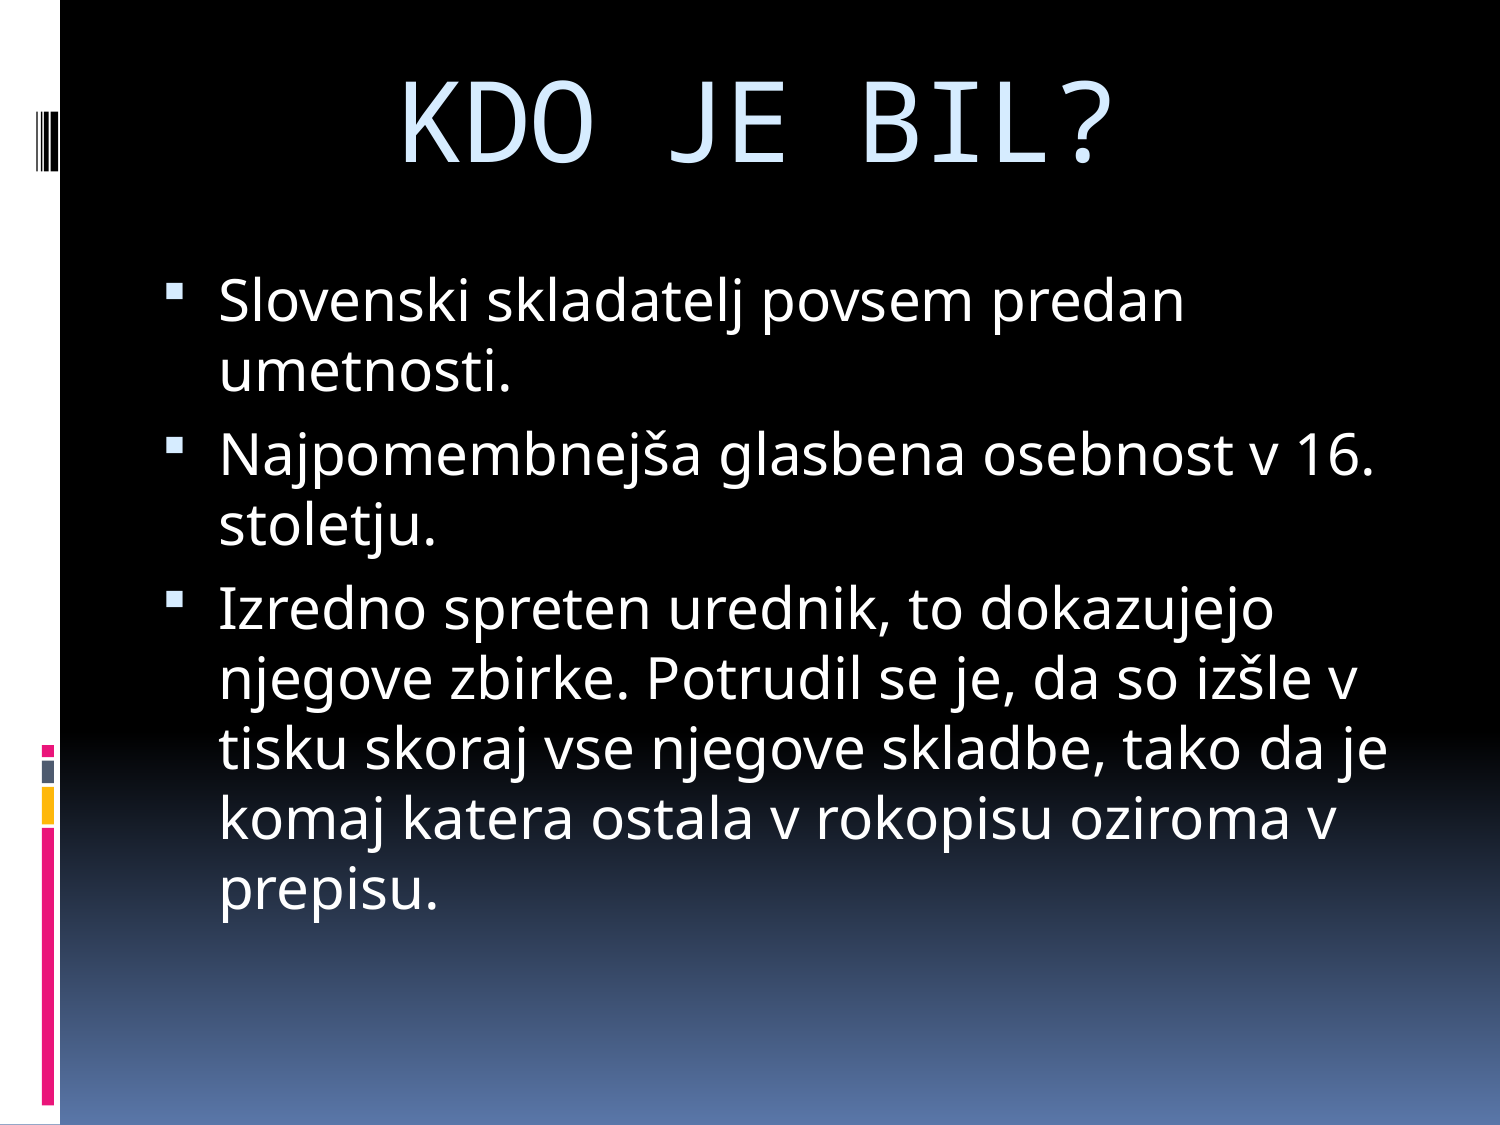

# KDO JE BIL?
Slovenski skladatelj povsem predan umetnosti.
Najpomembnejša glasbena osebnost v 16. stoletju.
Izredno spreten urednik, to dokazujejo njegove zbirke. Potrudil se je, da so izšle v tisku skoraj vse njegove skladbe, tako da je komaj katera ostala v rokopisu oziroma v prepisu.